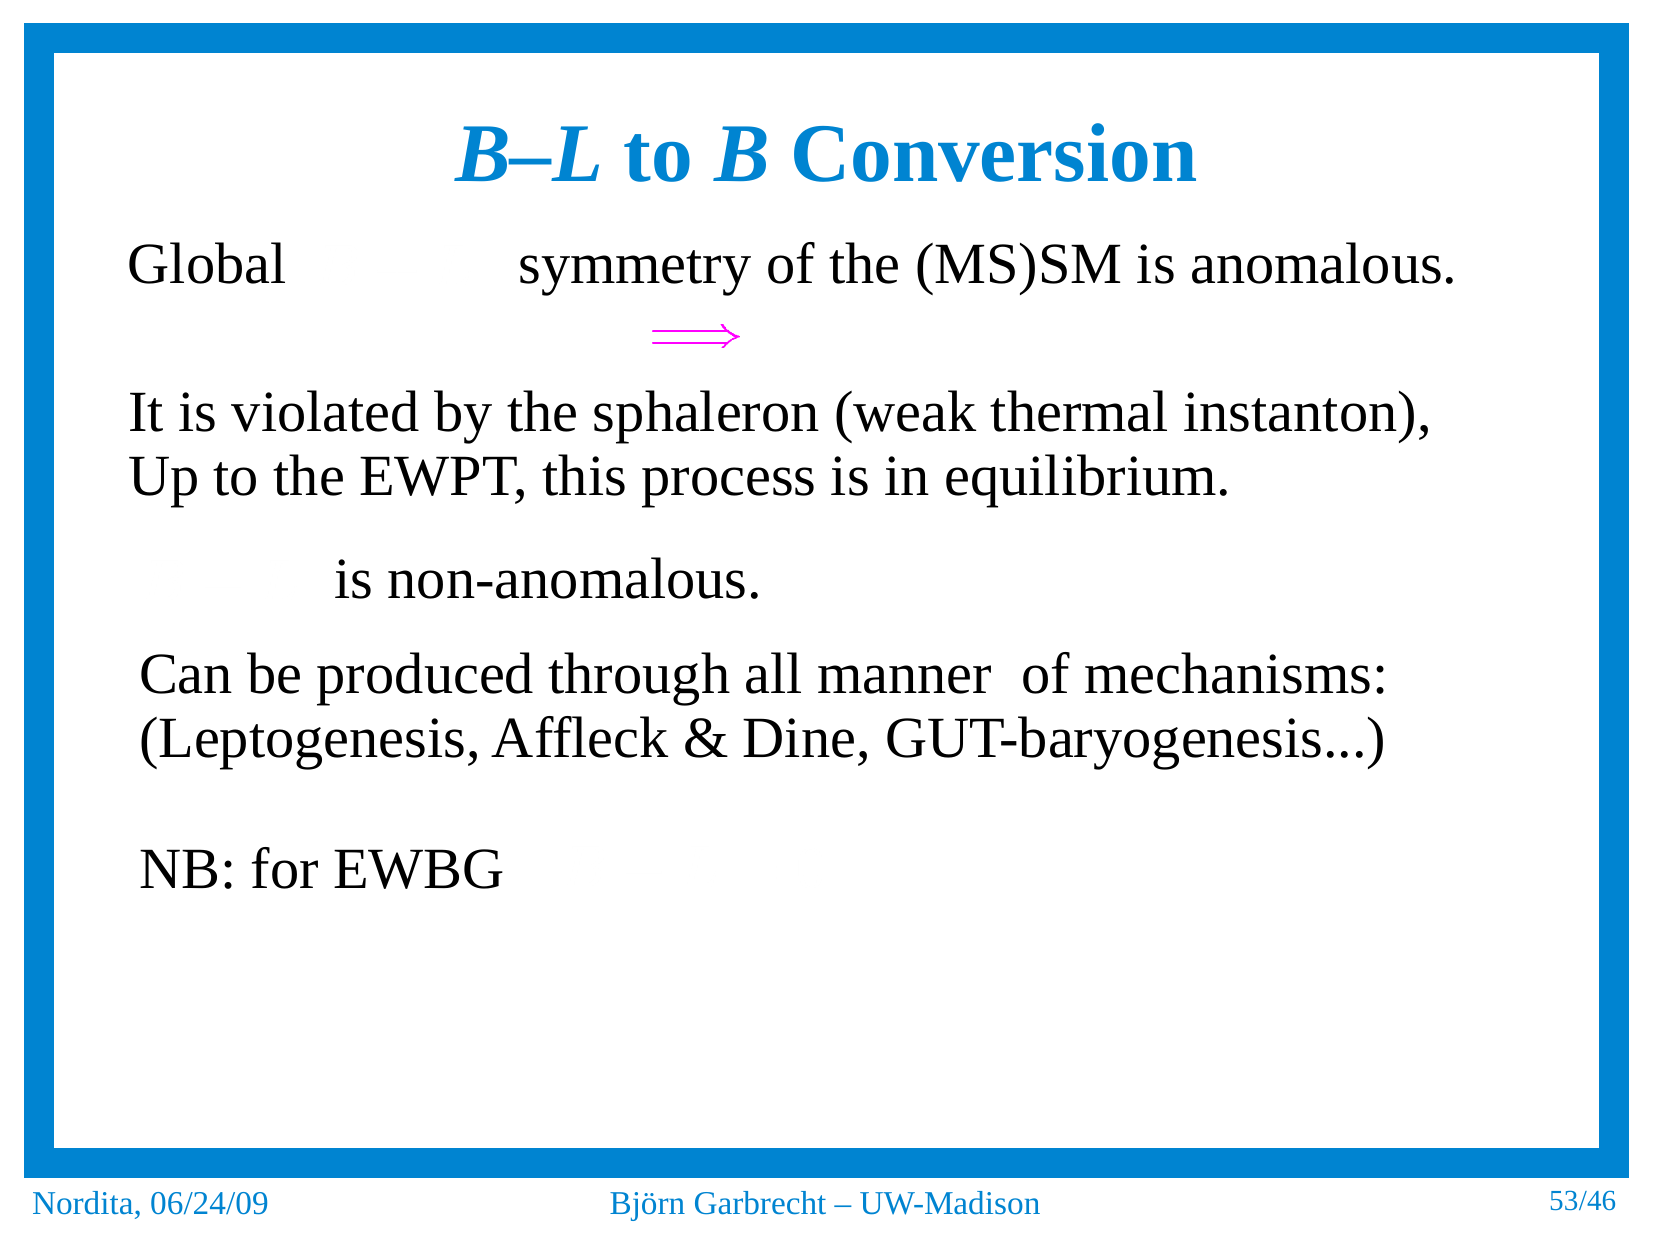

# B–L to B Conversion
Global symmetry of the (MS)SM is anomalous.
It is violated by the sphaleron (weak thermal instanton),
Up to the EWPT, this process is in equilibrium.
is non-anomalous.
Can be produced through all manner of mechanisms:
(Leptogenesis, Affleck & Dine, GUT-baryogenesis...)
NB: for EWBG
Björn Garbrecht – UW-Madison
53